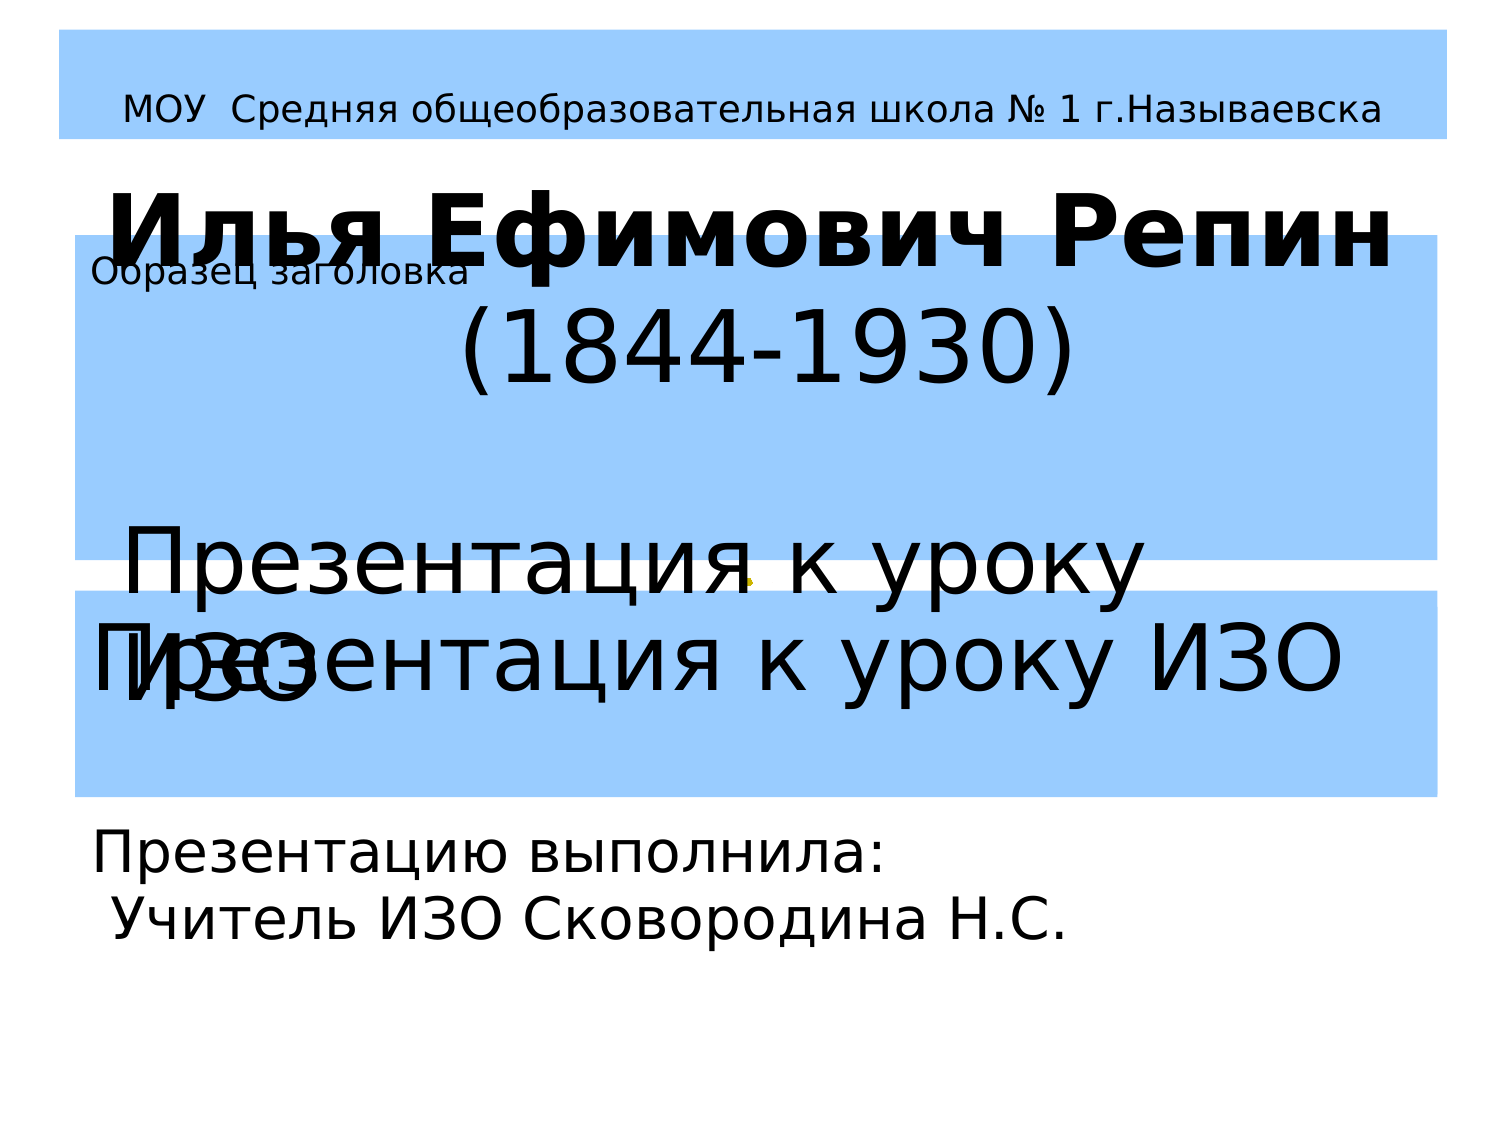

МОУ Средняя общеобразовательная школа № 1 г.Называевска
Илья Ефимович Репин
(1844-1930)
Презентация к уроку ИЗО
Презентация к уроку ИЗО
Презентацию выполнила:
 Учитель ИЗО Сковородина Н.С.